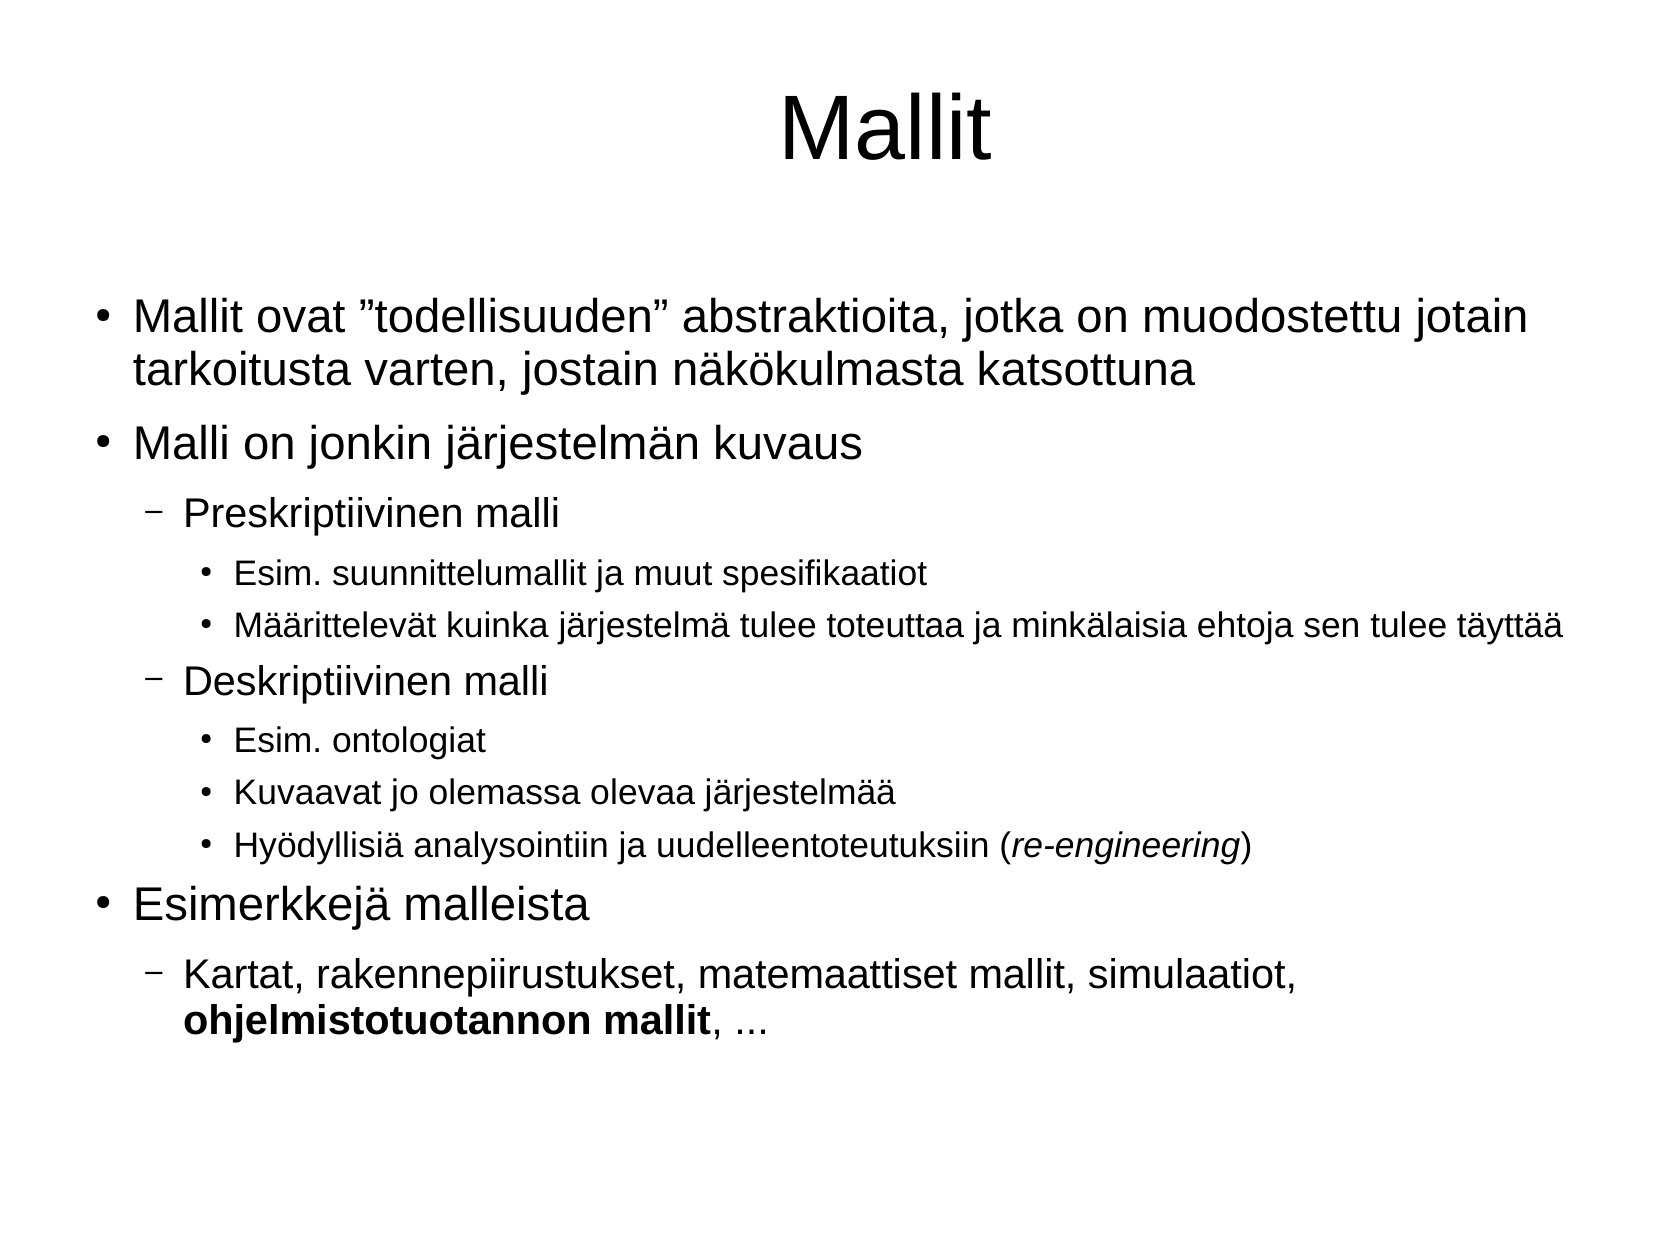

Mallit
# Mallit ovat ”todellisuuden” abstraktioita, jotka on muodostettu jotain tarkoitusta varten, jostain näkökulmasta katsottuna
Malli on jonkin järjestelmän kuvaus
Preskriptiivinen malli
Esim. suunnittelumallit ja muut spesifikaatiot
Määrittelevät kuinka järjestelmä tulee toteuttaa ja minkälaisia ehtoja sen tulee täyttää
Deskriptiivinen malli
Esim. ontologiat
Kuvaavat jo olemassa olevaa järjestelmää
Hyödyllisiä analysointiin ja uudelleentoteutuksiin (re-engineering)
Esimerkkejä malleista
Kartat, rakennepiirustukset, matemaattiset mallit, simulaatiot, ohjelmistotuotannon mallit, ...